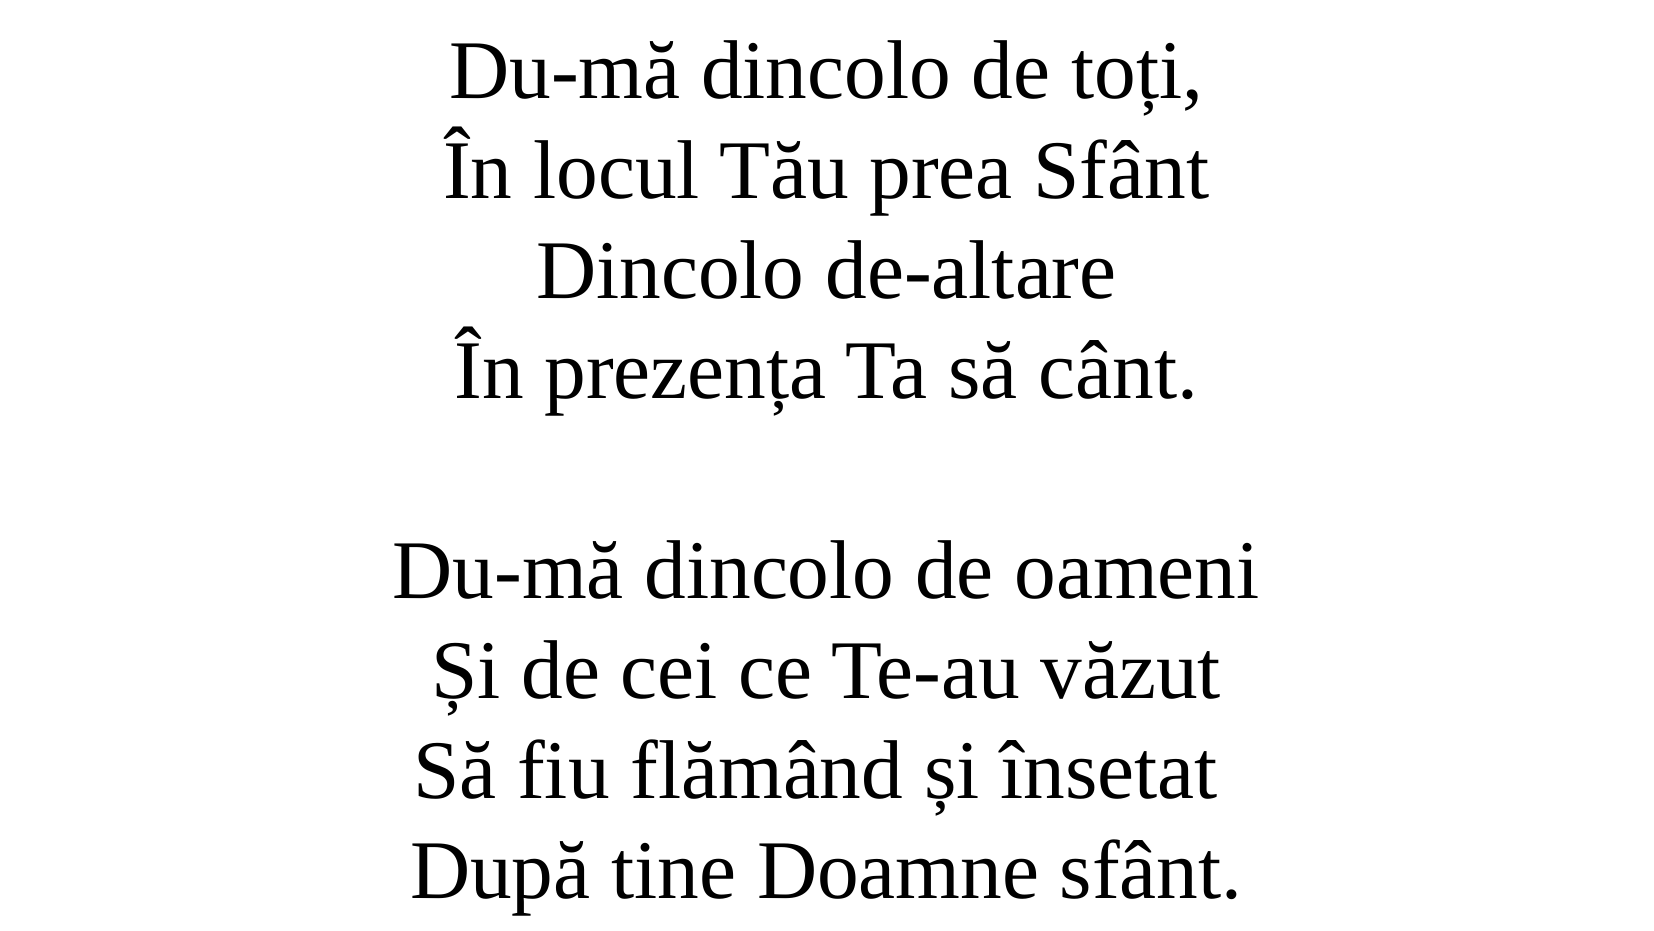

# Du-mă dincolo de toți,
În locul Tău prea Sfânt
Dincolo de-altare
În prezența Ta să cânt.
Du-mă dincolo de oameni
Și de cei ce Te-au văzut
Să fiu flămând și însetat
După tine Doamne sfânt.